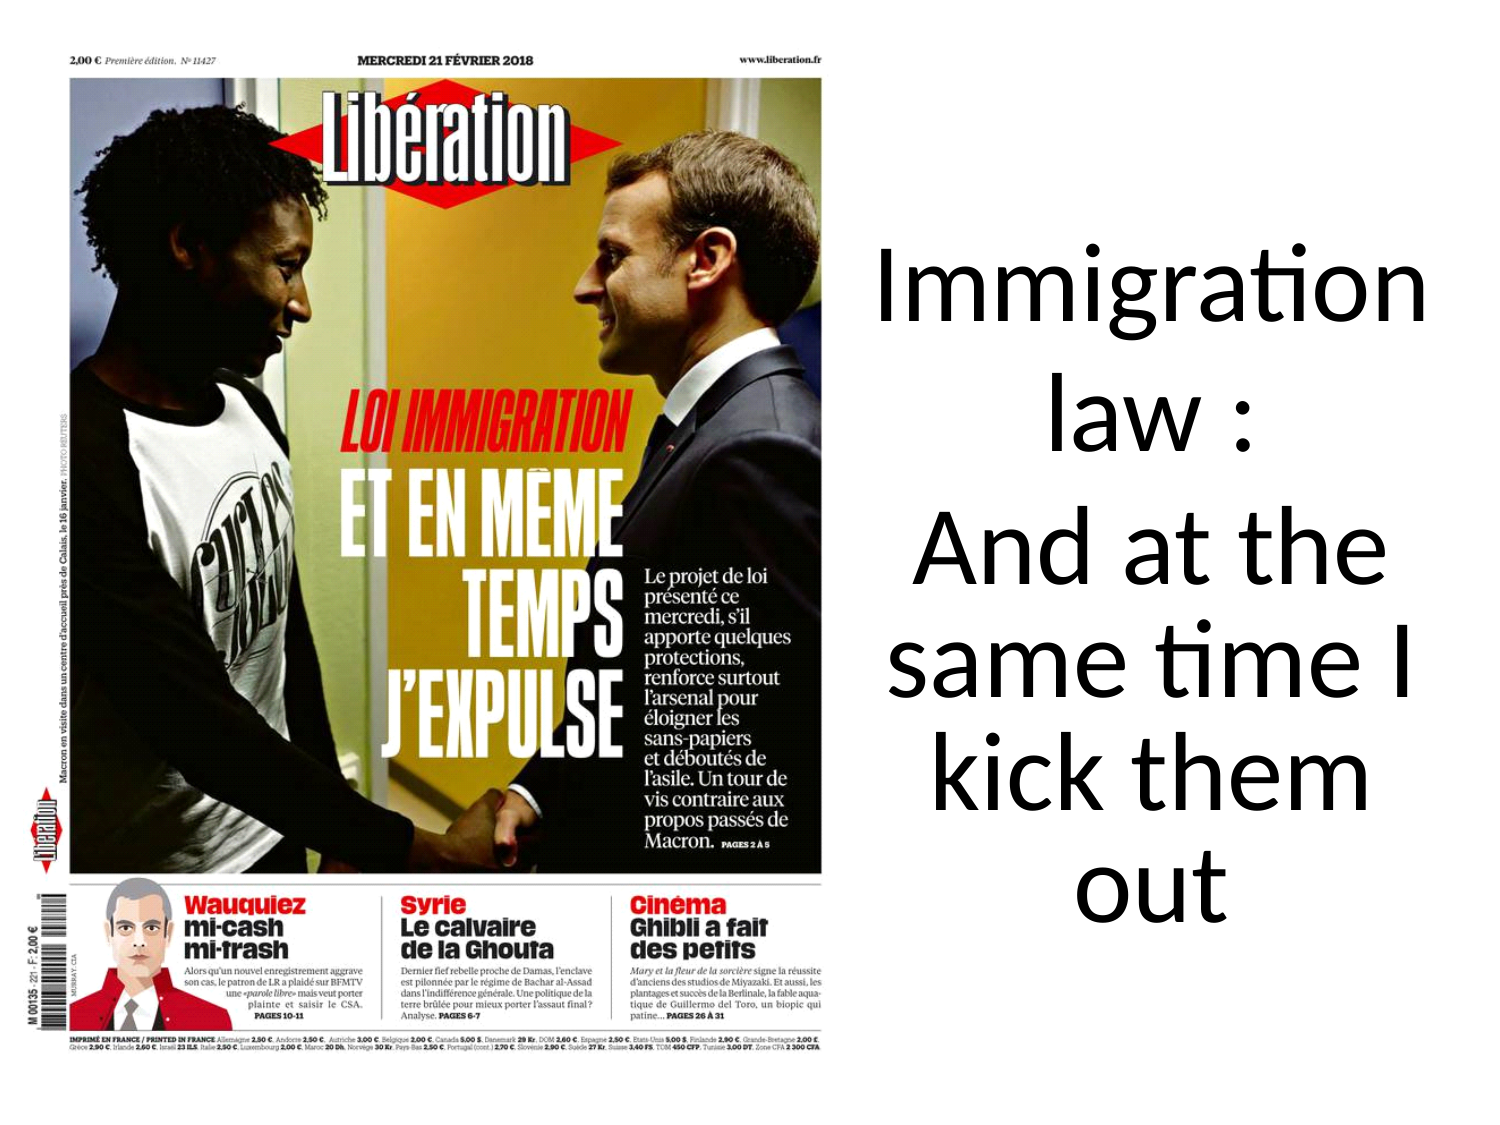

Immigration law :
And at the same time I kick them out